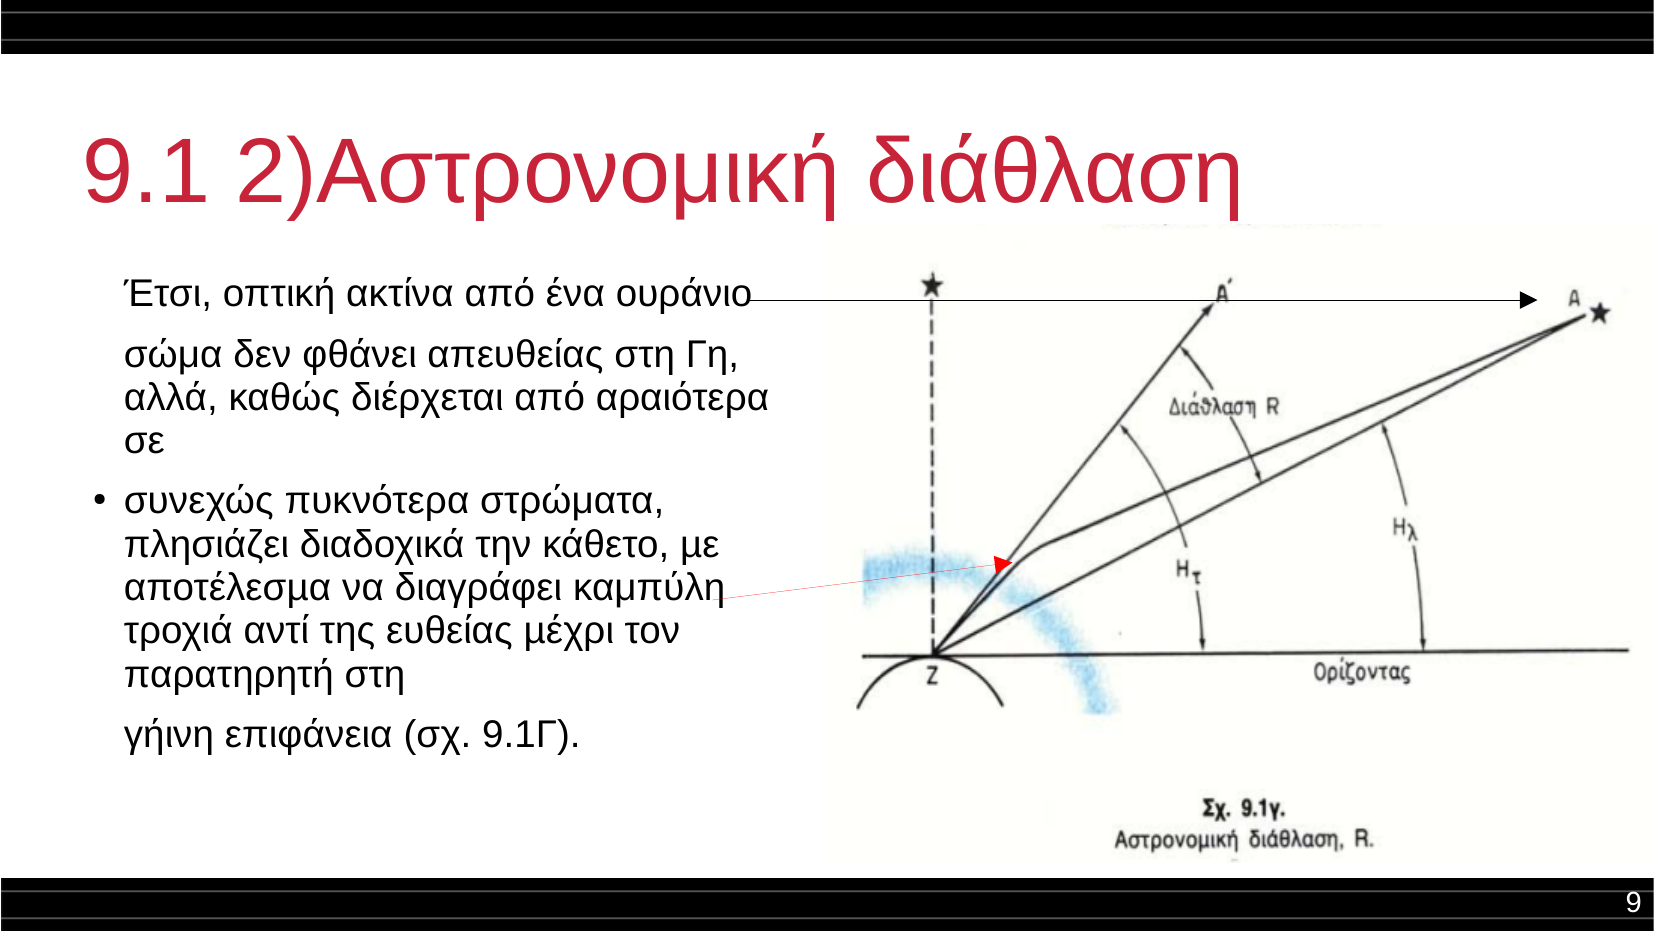

# 9.1 2)Αστρονομική διάθλαση
Έτσι, οπτική ακτίνα από ένα ουράνιο
σώμα δεν φθάνει απευθείας στη Γη, αλλά, καθώς διέρχεται από αραιότερα σε
συνεχώς πυκνότερα στρώματα, πλησιάζει διαδοχικά την κάθετο, µε αποτέλεσµα να διαγράφει καμπύλη τροχιά αντί της ευθείας µέχρι τον παρατηρητή στη
γήινη επιφάνεια (σχ. 9.1Γ).